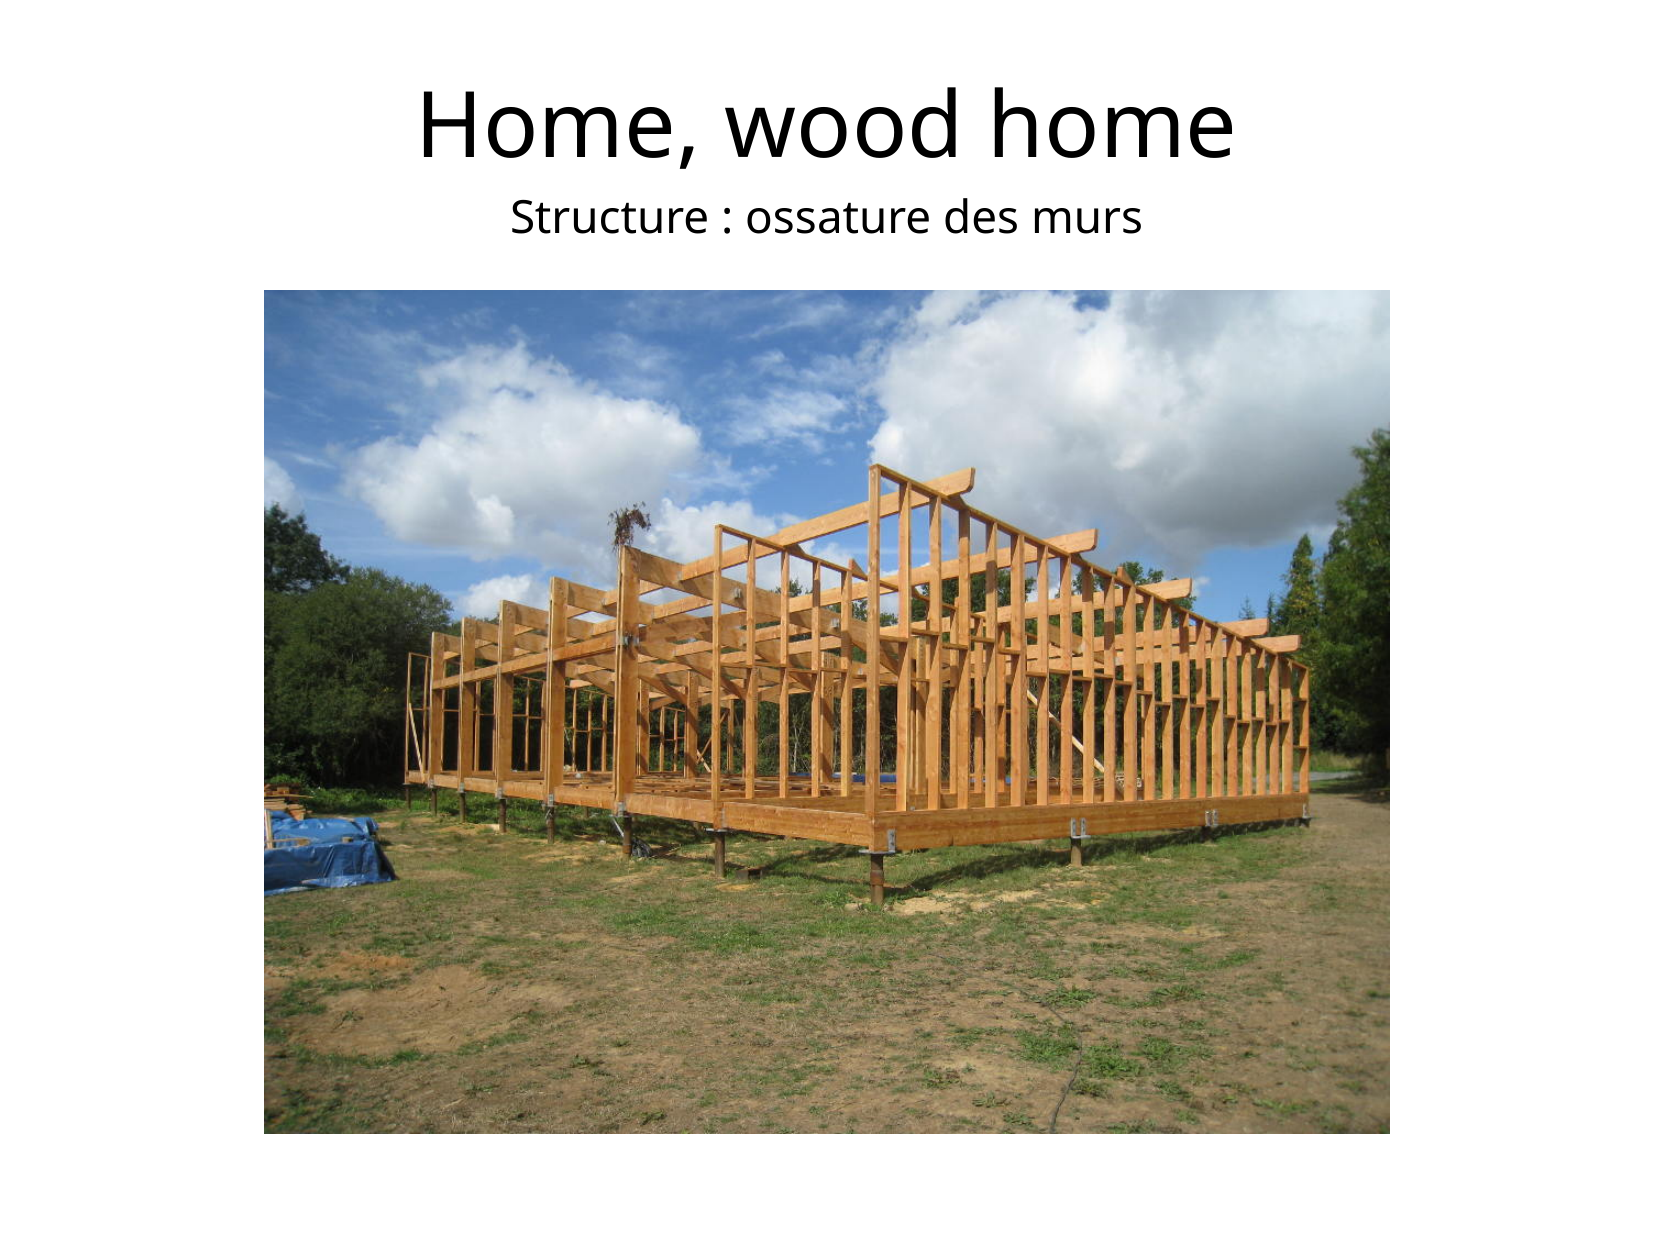

# Home, wood home Structure : ossature des murs